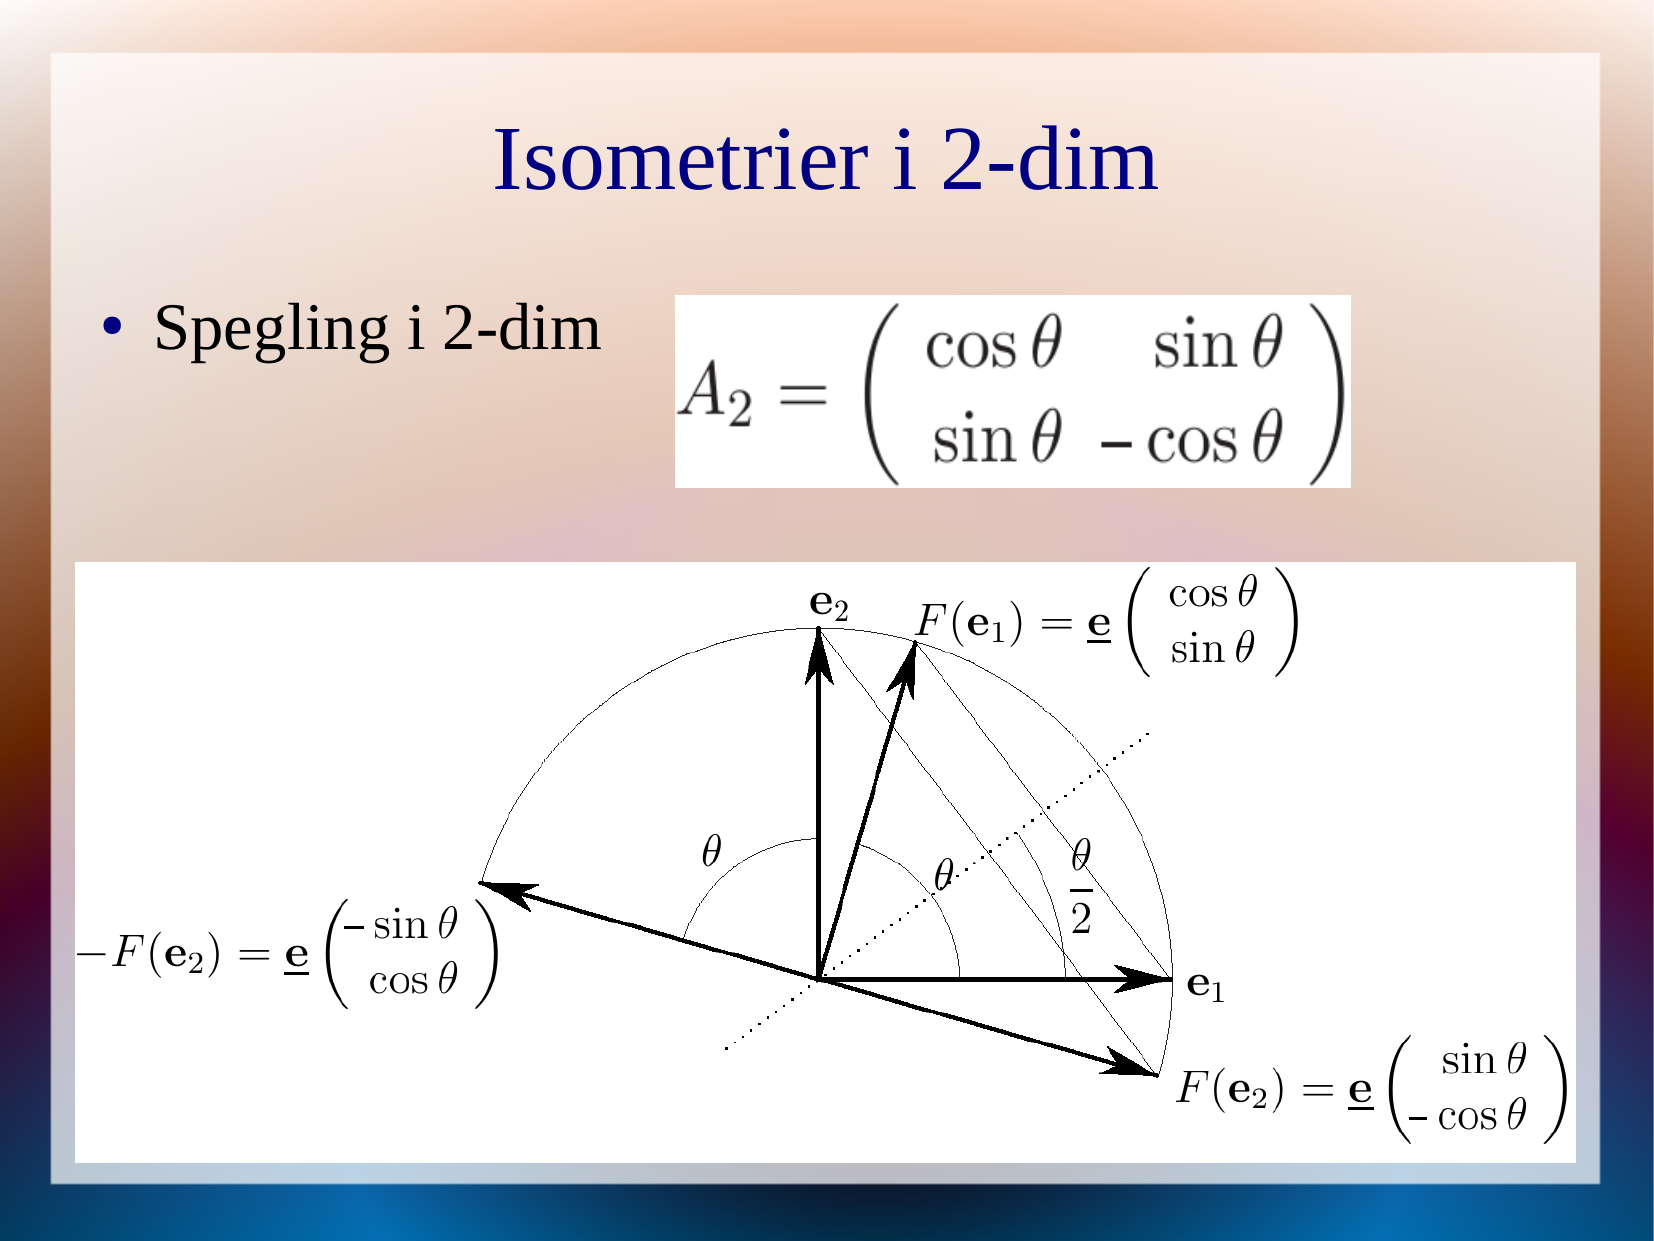

# Isometrier i 2-dim
Spegling i 2-dim